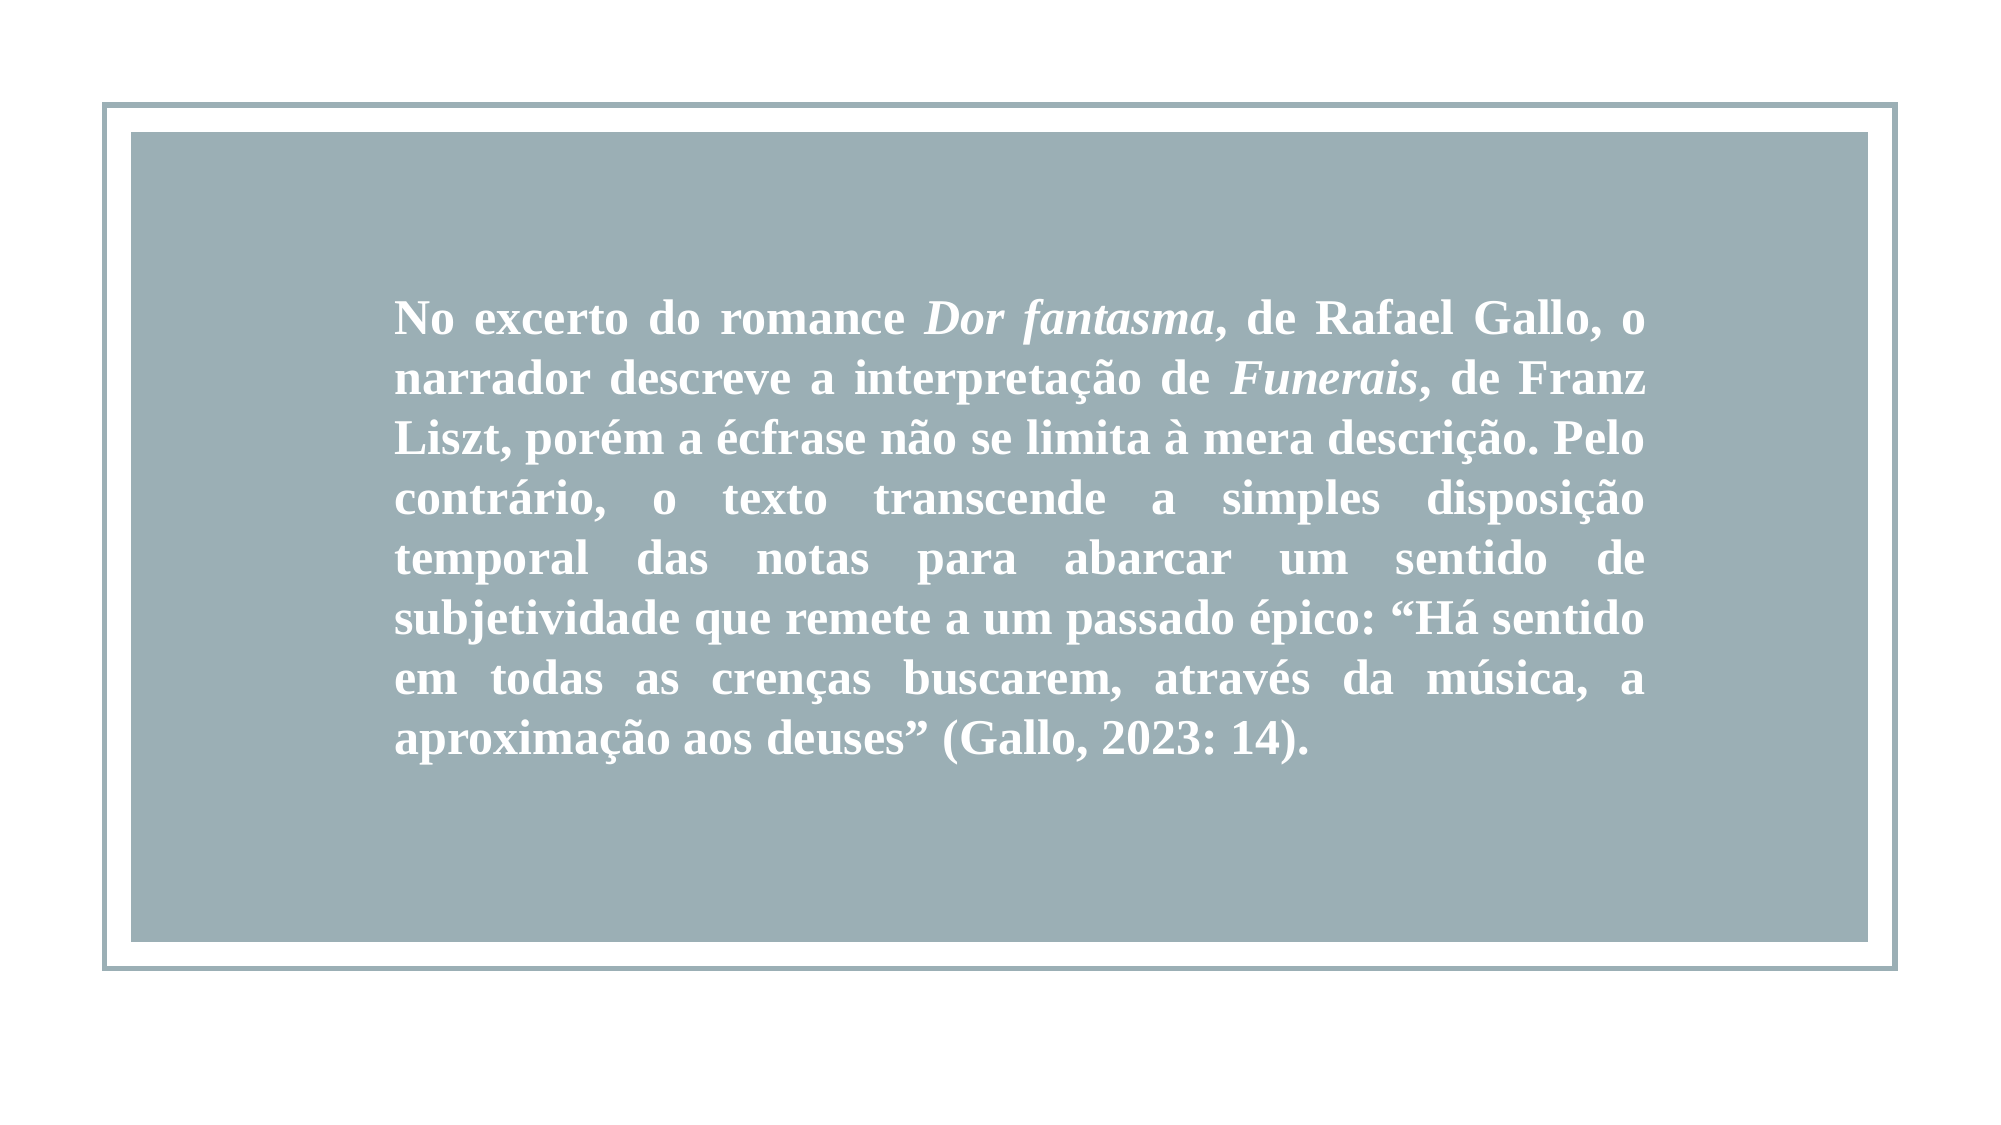

No excerto do romance Dor fantasma, de Rafael Gallo, o narrador descreve a interpretação de Funerais, de Franz Liszt, porém a écfrase não se limita à mera descrição. Pelo contrário, o texto transcende a simples disposição temporal das notas para abarcar um sentido de subjetividade que remete a um passado épico: “Há sentido em todas as crenças buscarem, através da música, a aproximação aos deuses” (Gallo, 2023: 14).